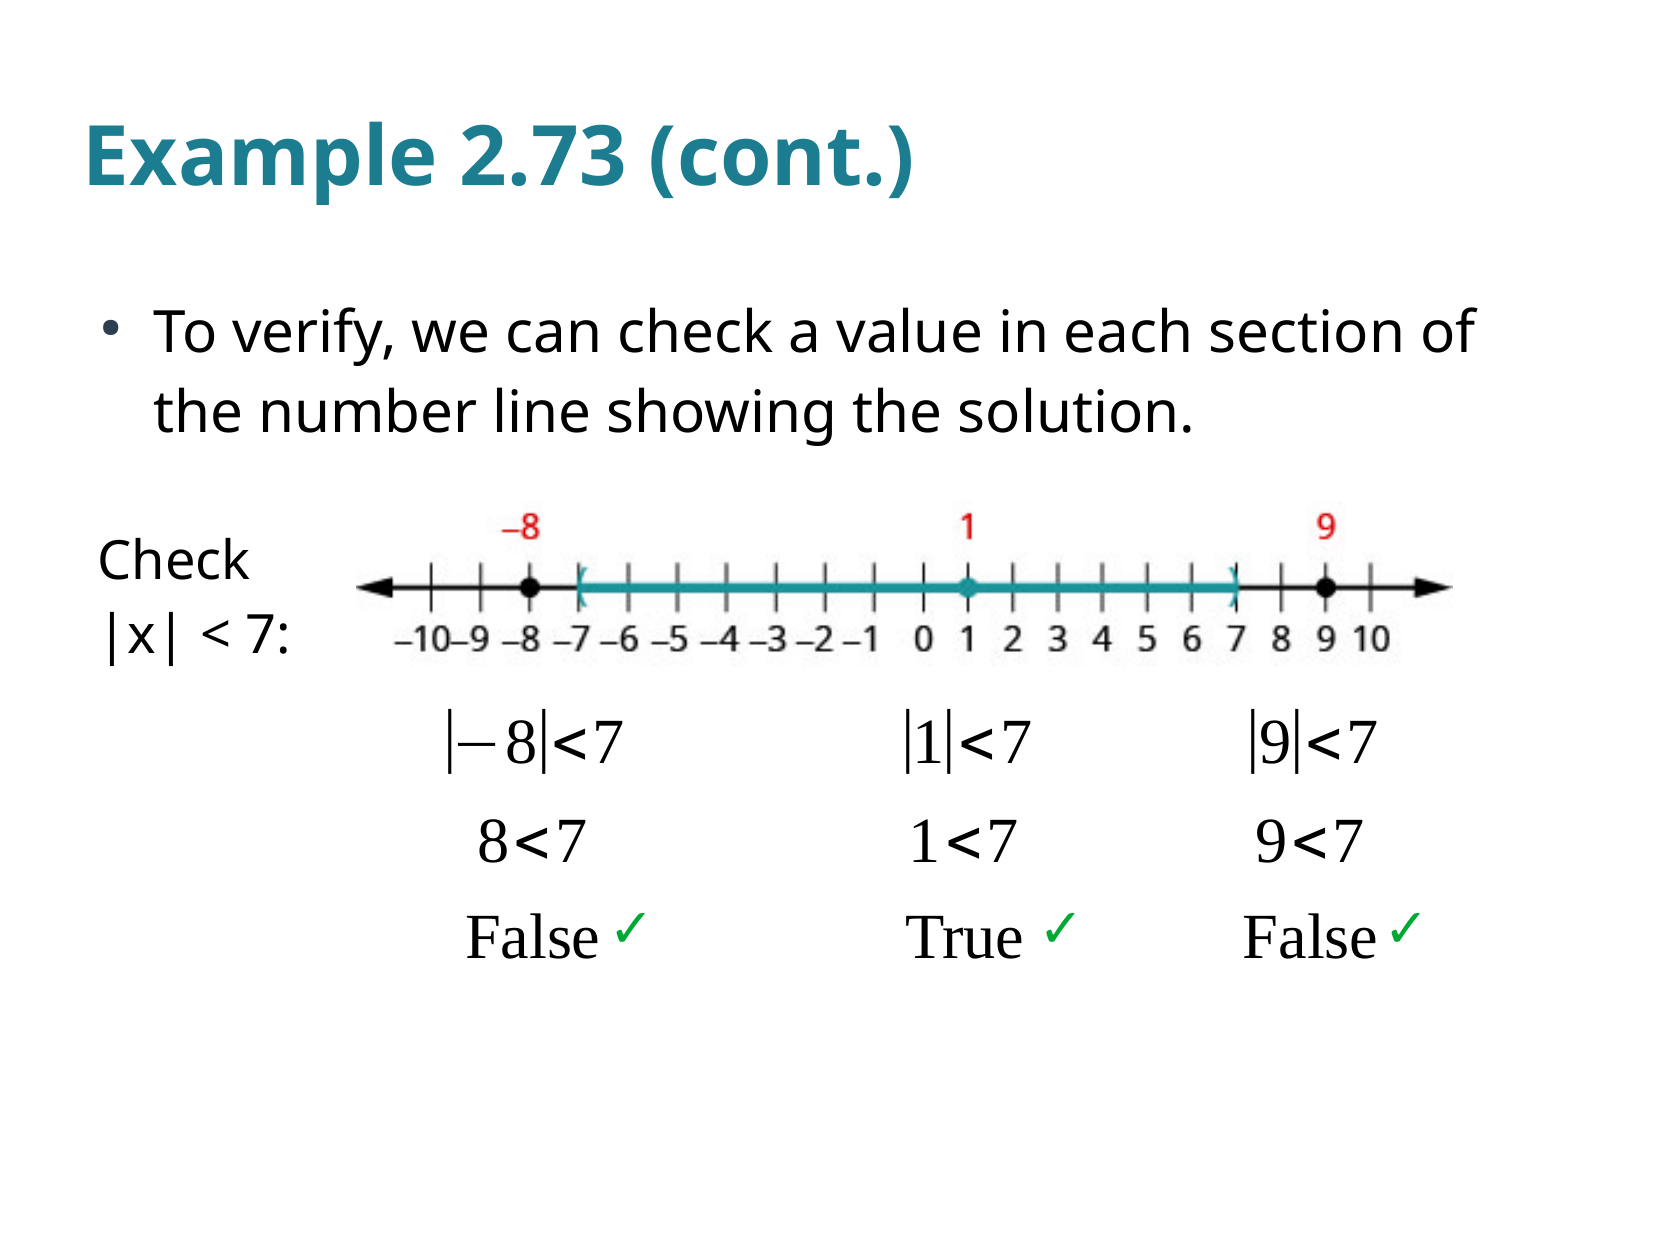

# Example 2.73 (cont.)
To verify, we can check a value in each section of the number line showing the solution.
Check
|x| < 7:
✓
✓
✓